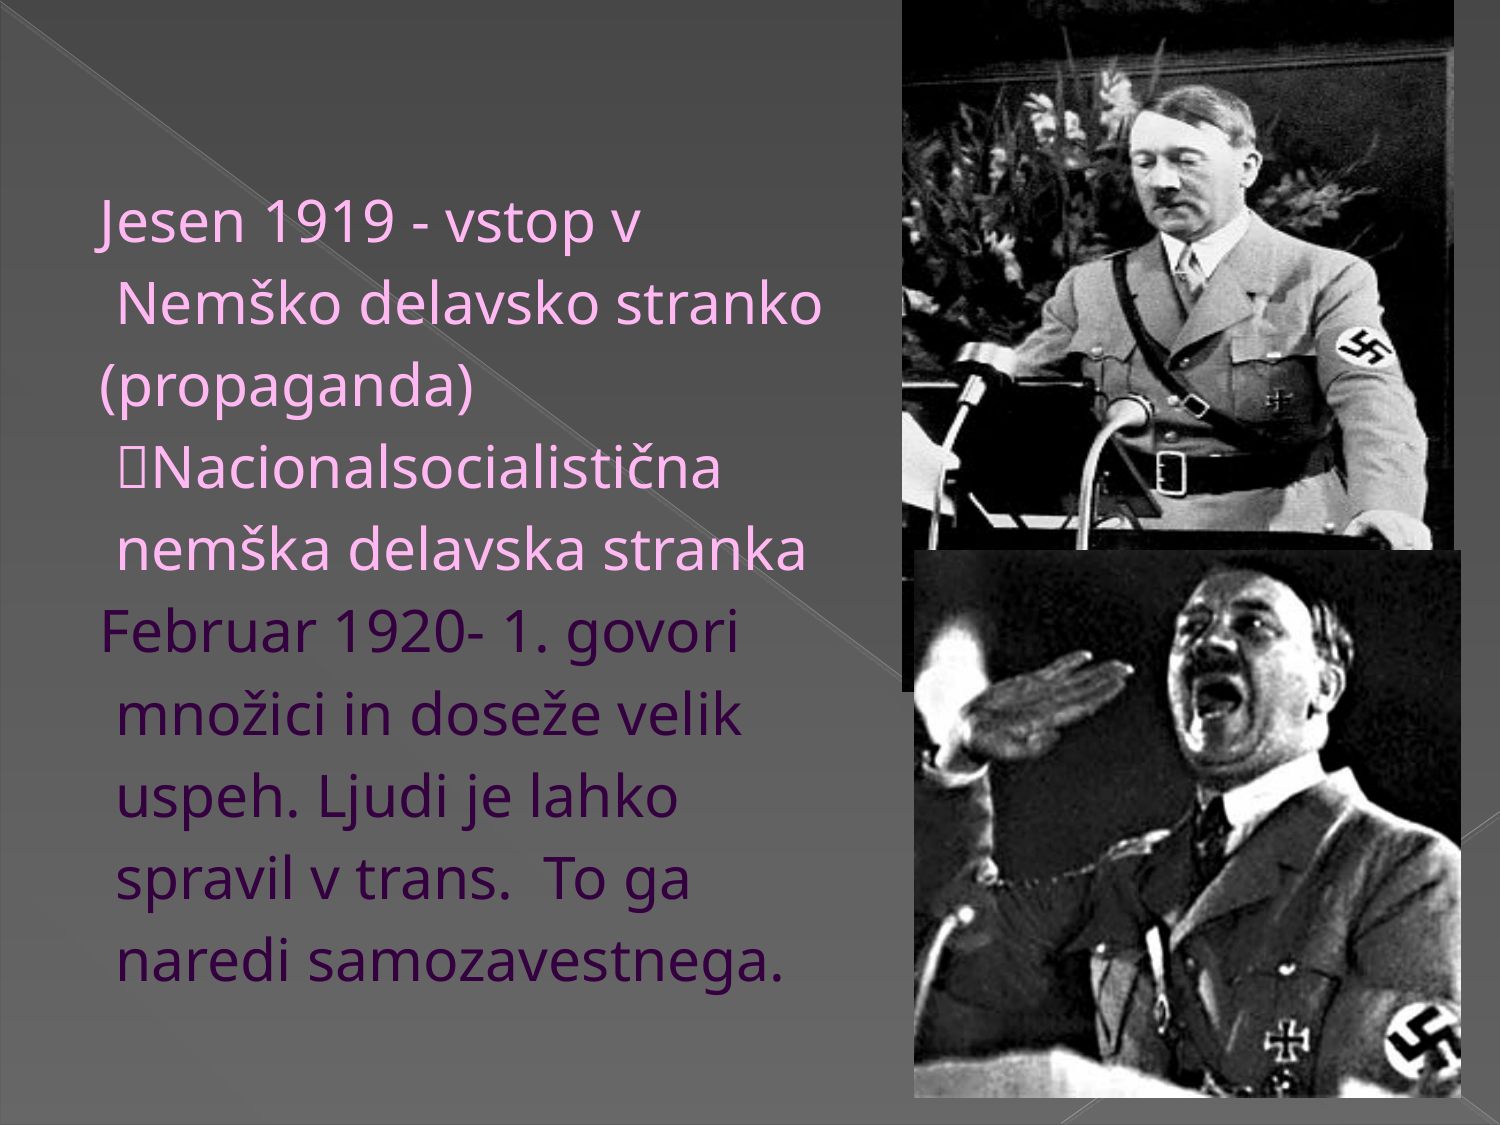

#
Jesen 1919 - vstop v
 Nemško delavsko stranko
(propaganda)
 Nacionalsocialistična
 nemška delavska stranka
Februar 1920- 1. govori
 množici in doseže velik
 uspeh. Ljudi je lahko
 spravil v trans. To ga
 naredi samozavestnega.